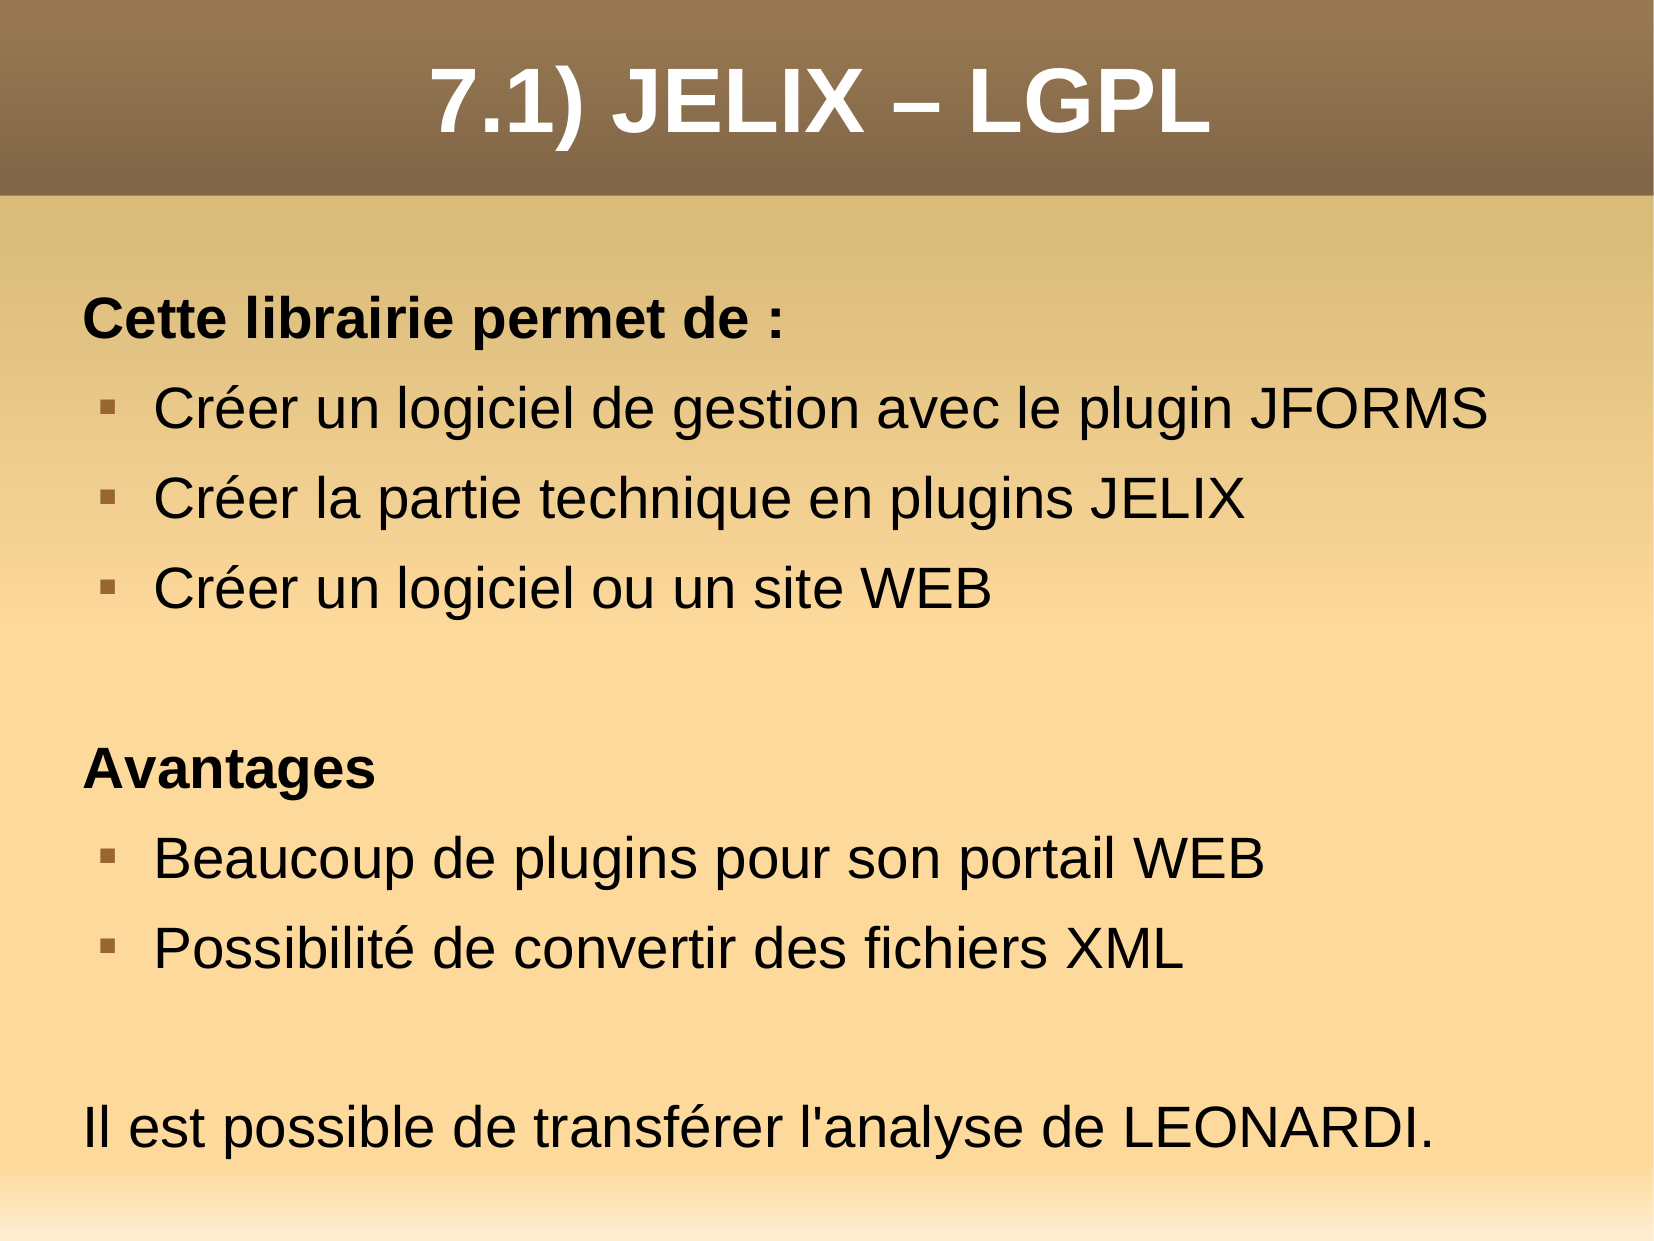

# 7.1) JELIX – LGPL
Cette librairie permet de :
Créer un logiciel de gestion avec le plugin JFORMS
Créer la partie technique en plugins JELIX
Créer un logiciel ou un site WEB
Avantages
Beaucoup de plugins pour son portail WEB
Possibilité de convertir des fichiers XML
Il est possible de transférer l'analyse de LEONARDI.